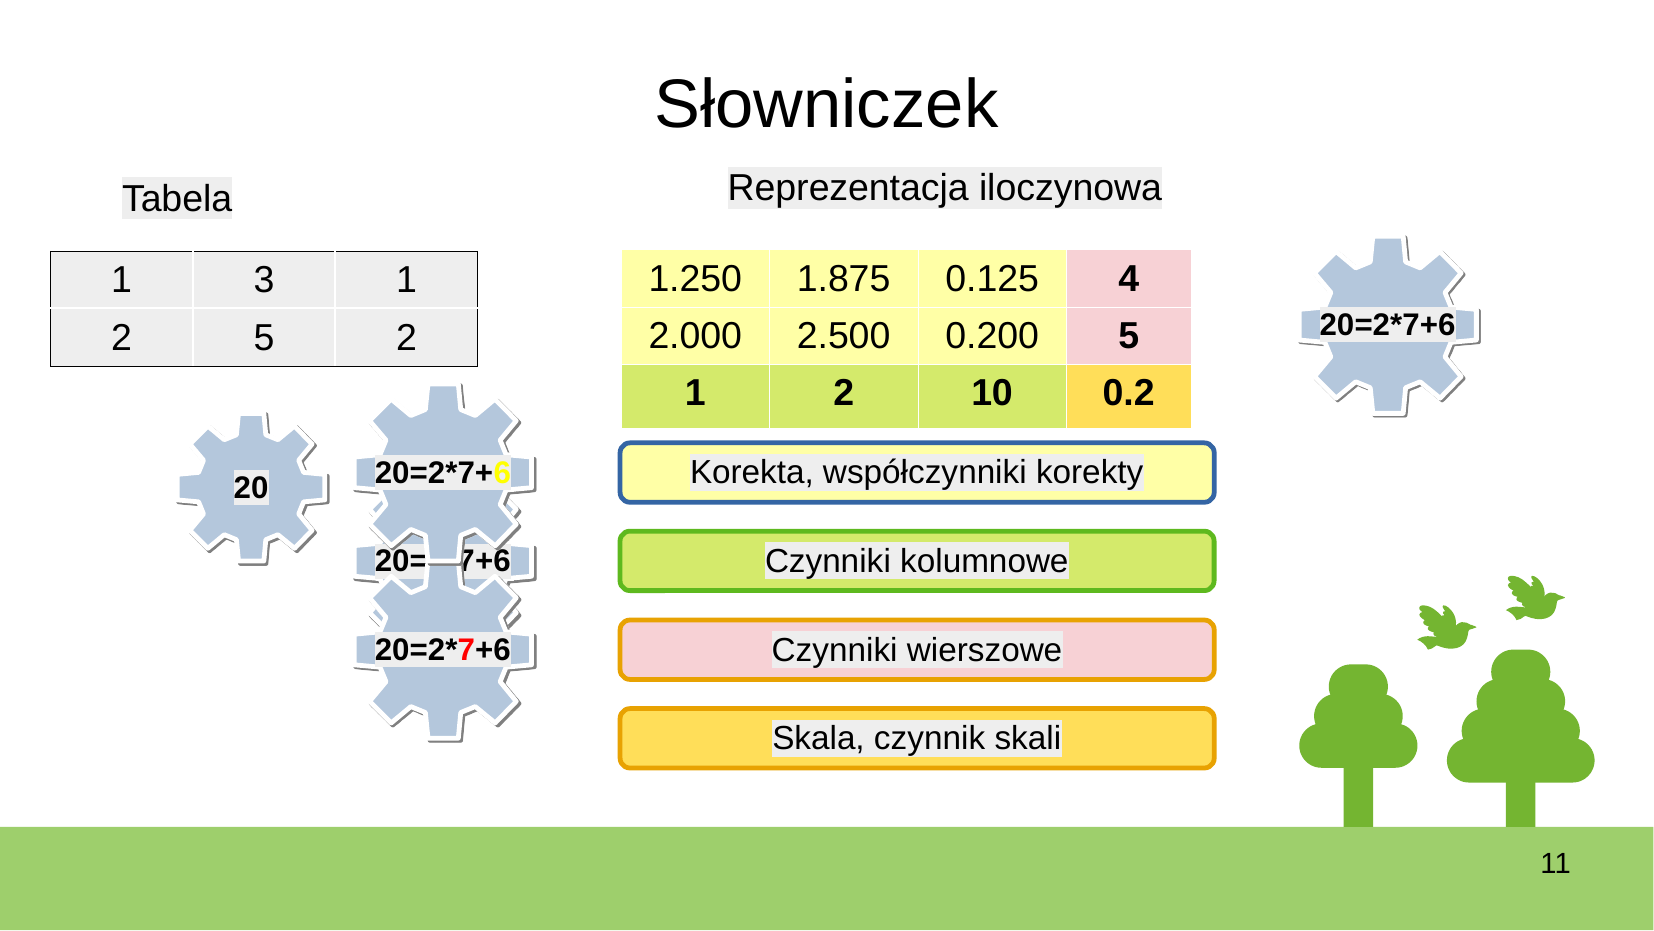

# Słowniczek
Reprezentacja iloczynowa
Tabela
20=2*7+6
| 1.250 | 1.875 | 0.125 | 4 |
| --- | --- | --- | --- |
| 2.000 | 2.500 | 0.200 | 5 |
| 1 | 2 | 10 | 0.2 |
| 1 | 3 | 1 |
| --- | --- | --- |
| 2 | 5 | 2 |
20=2*7+6
20
Korekta, współczynniki korekty
20=2*7+6
Czynniki kolumnowe
20=2*7+6
Czynniki wierszowe
Skala, czynnik skali
11